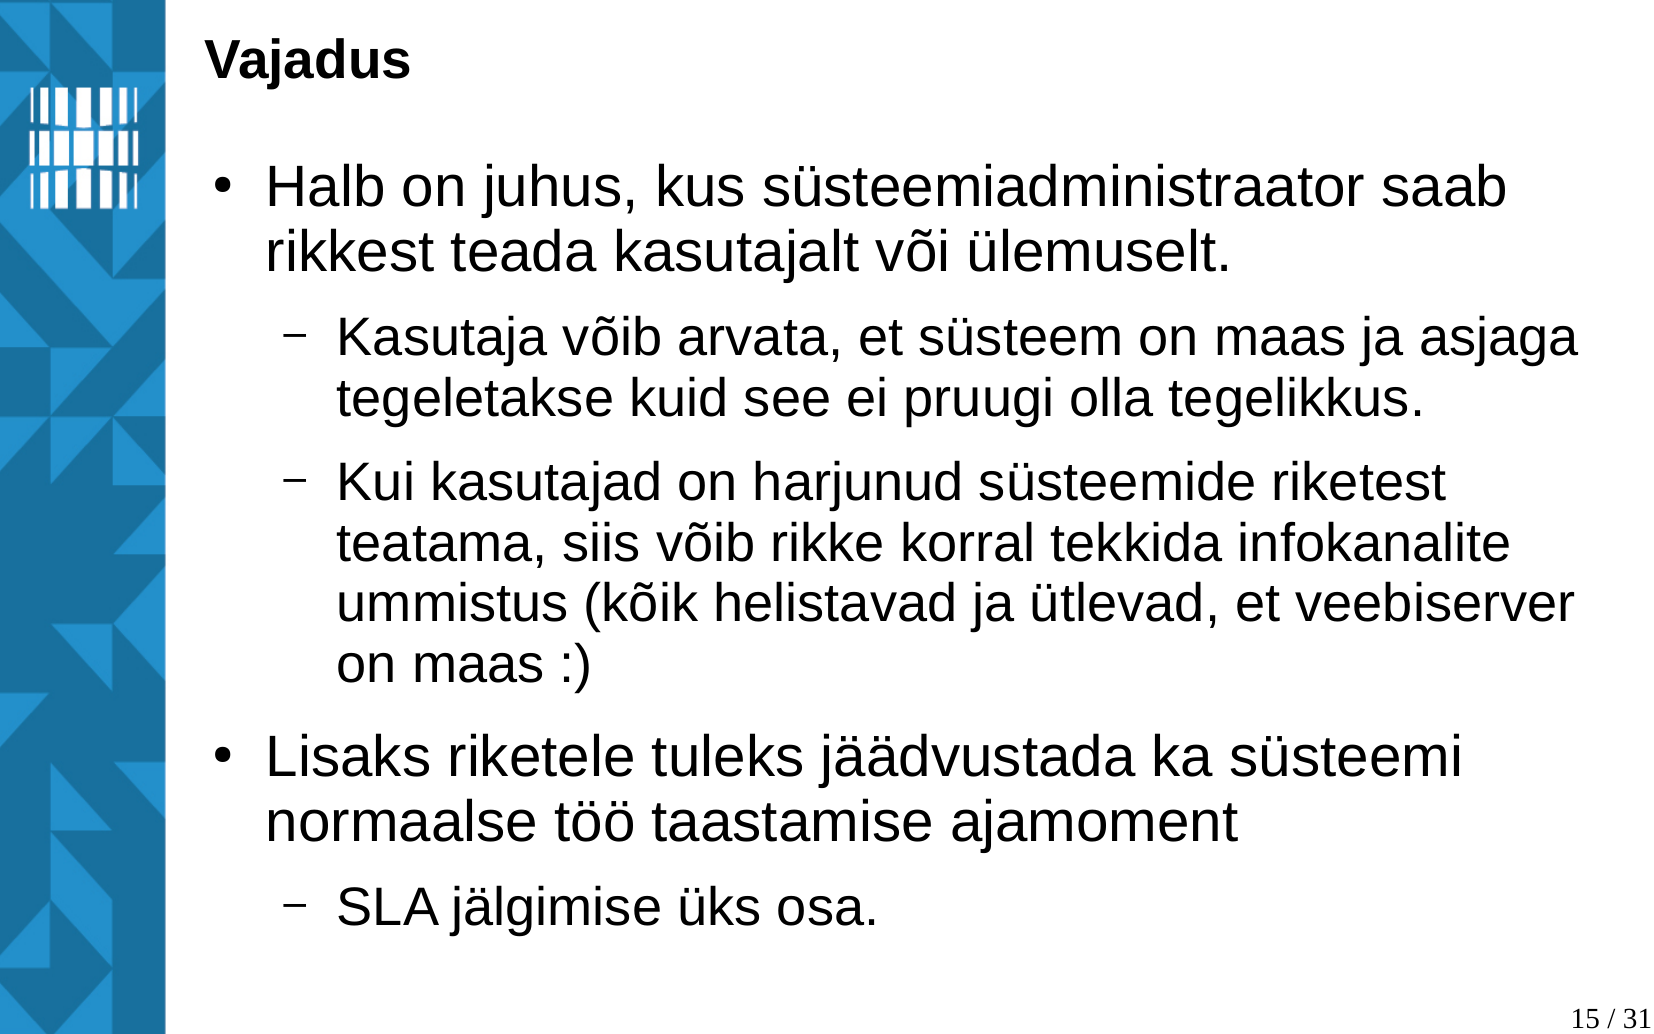

# Vajadus
Halb on juhus, kus süsteemiadministraator saab rikkest teada kasutajalt või ülemuselt.
Kasutaja võib arvata, et süsteem on maas ja asjaga tegeletakse kuid see ei pruugi olla tegelikkus.
Kui kasutajad on harjunud süsteemide riketest teatama, siis võib rikke korral tekkida infokanalite ummistus (kõik helistavad ja ütlevad, et veebiserver on maas :)
Lisaks riketele tuleks jäädvustada ka süsteemi normaalse töö taastamise ajamoment
SLA jälgimise üks osa.
15